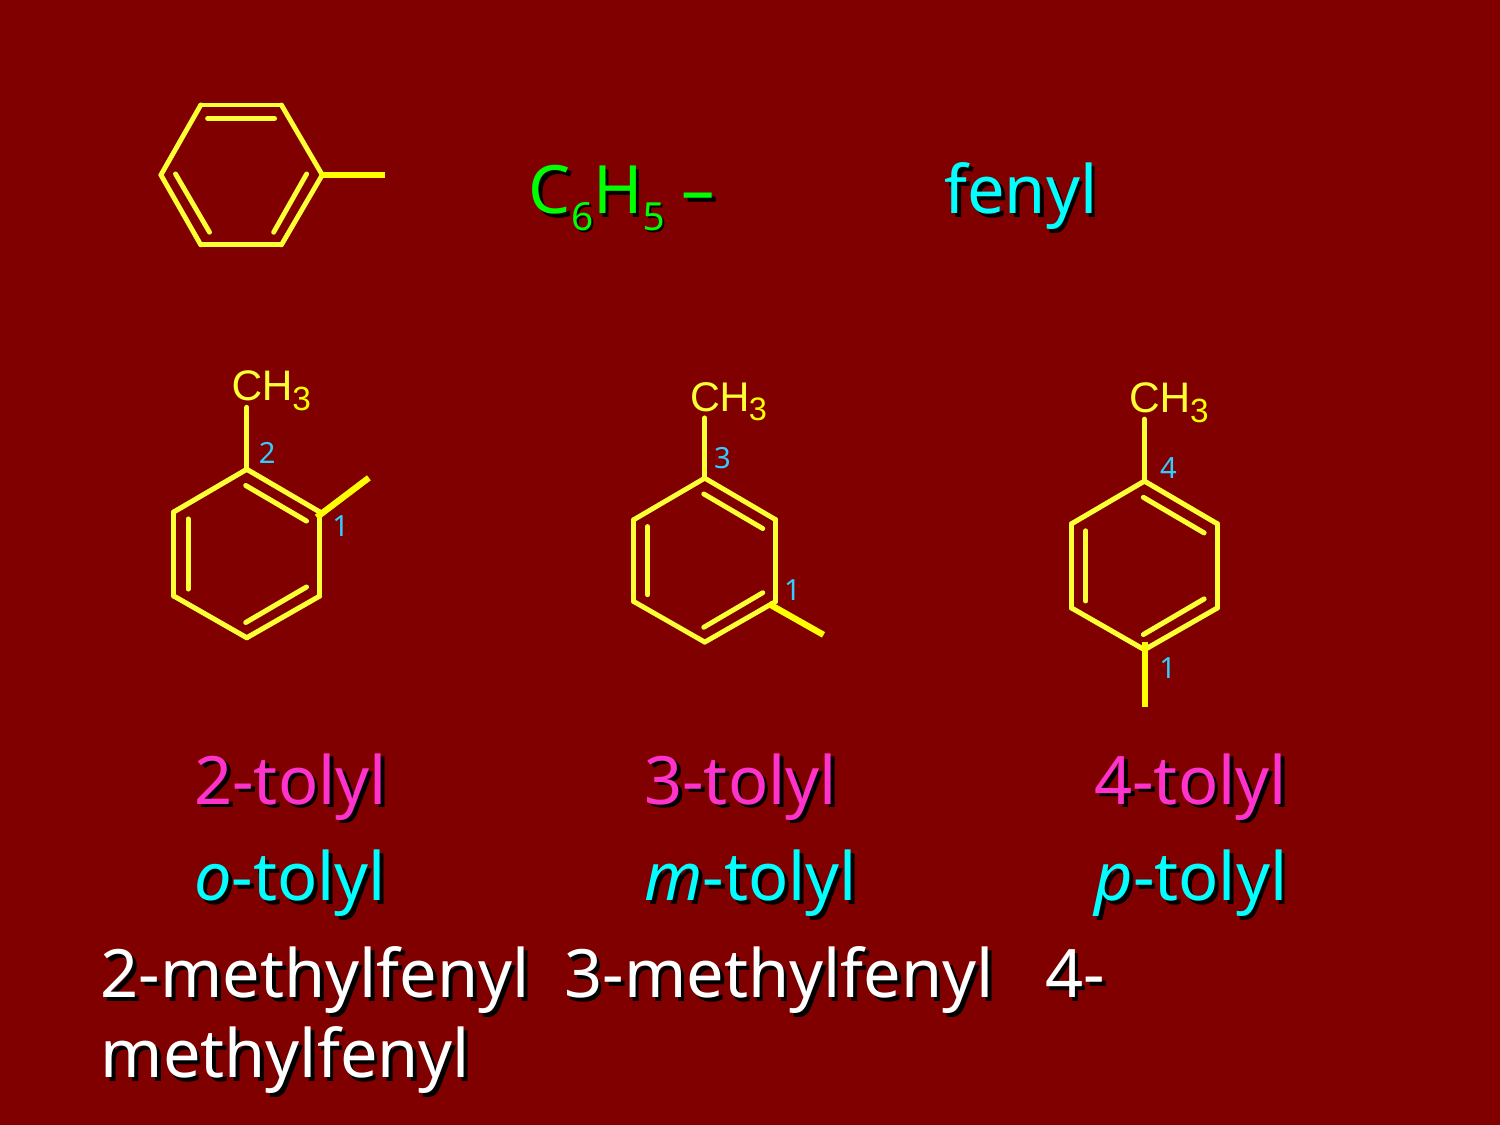

#
				 C6H5 – 		fenyl
		2-tolyl		3-tolyl		4-tolyl
		o-tolyl		m-tolyl		p-tolyl
	2-methylfenyl 3-methylfenyl 4-methylfenyl
2
3
4
1
1
1